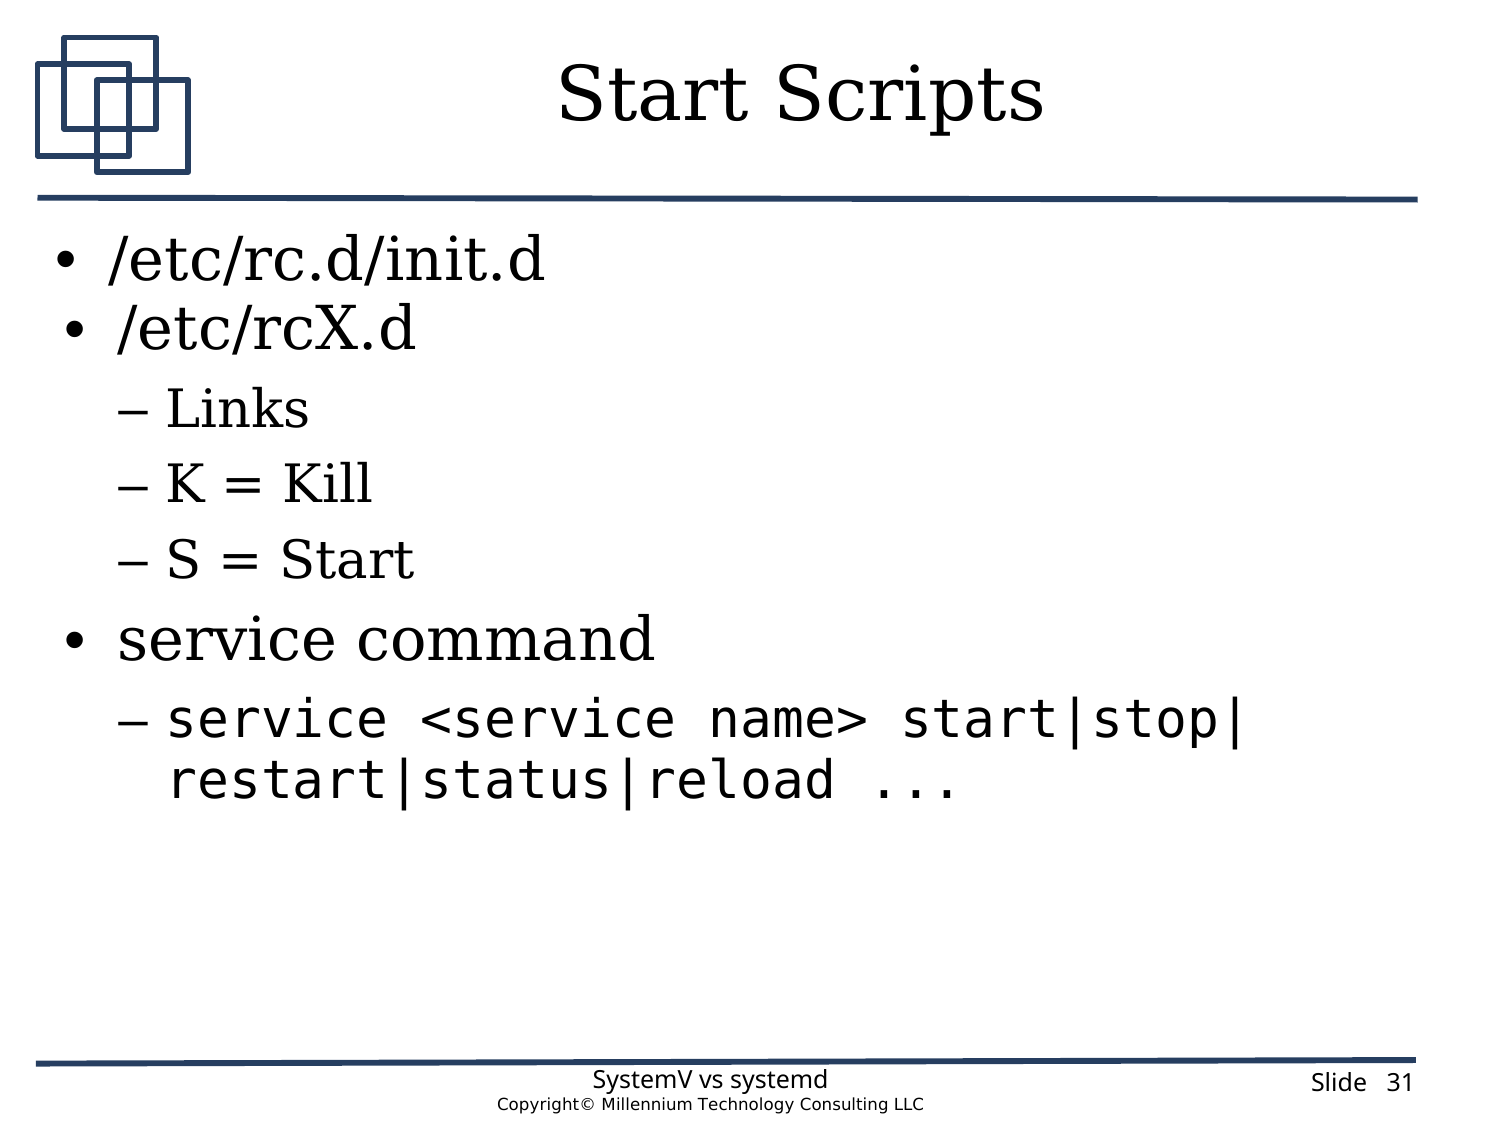

# Start Scripts
/etc/rc.d/init.d
/etc/rcX.d
Links
K = Kill
S = Start
service command
service <service name> start|stop| restart|status|reload ...